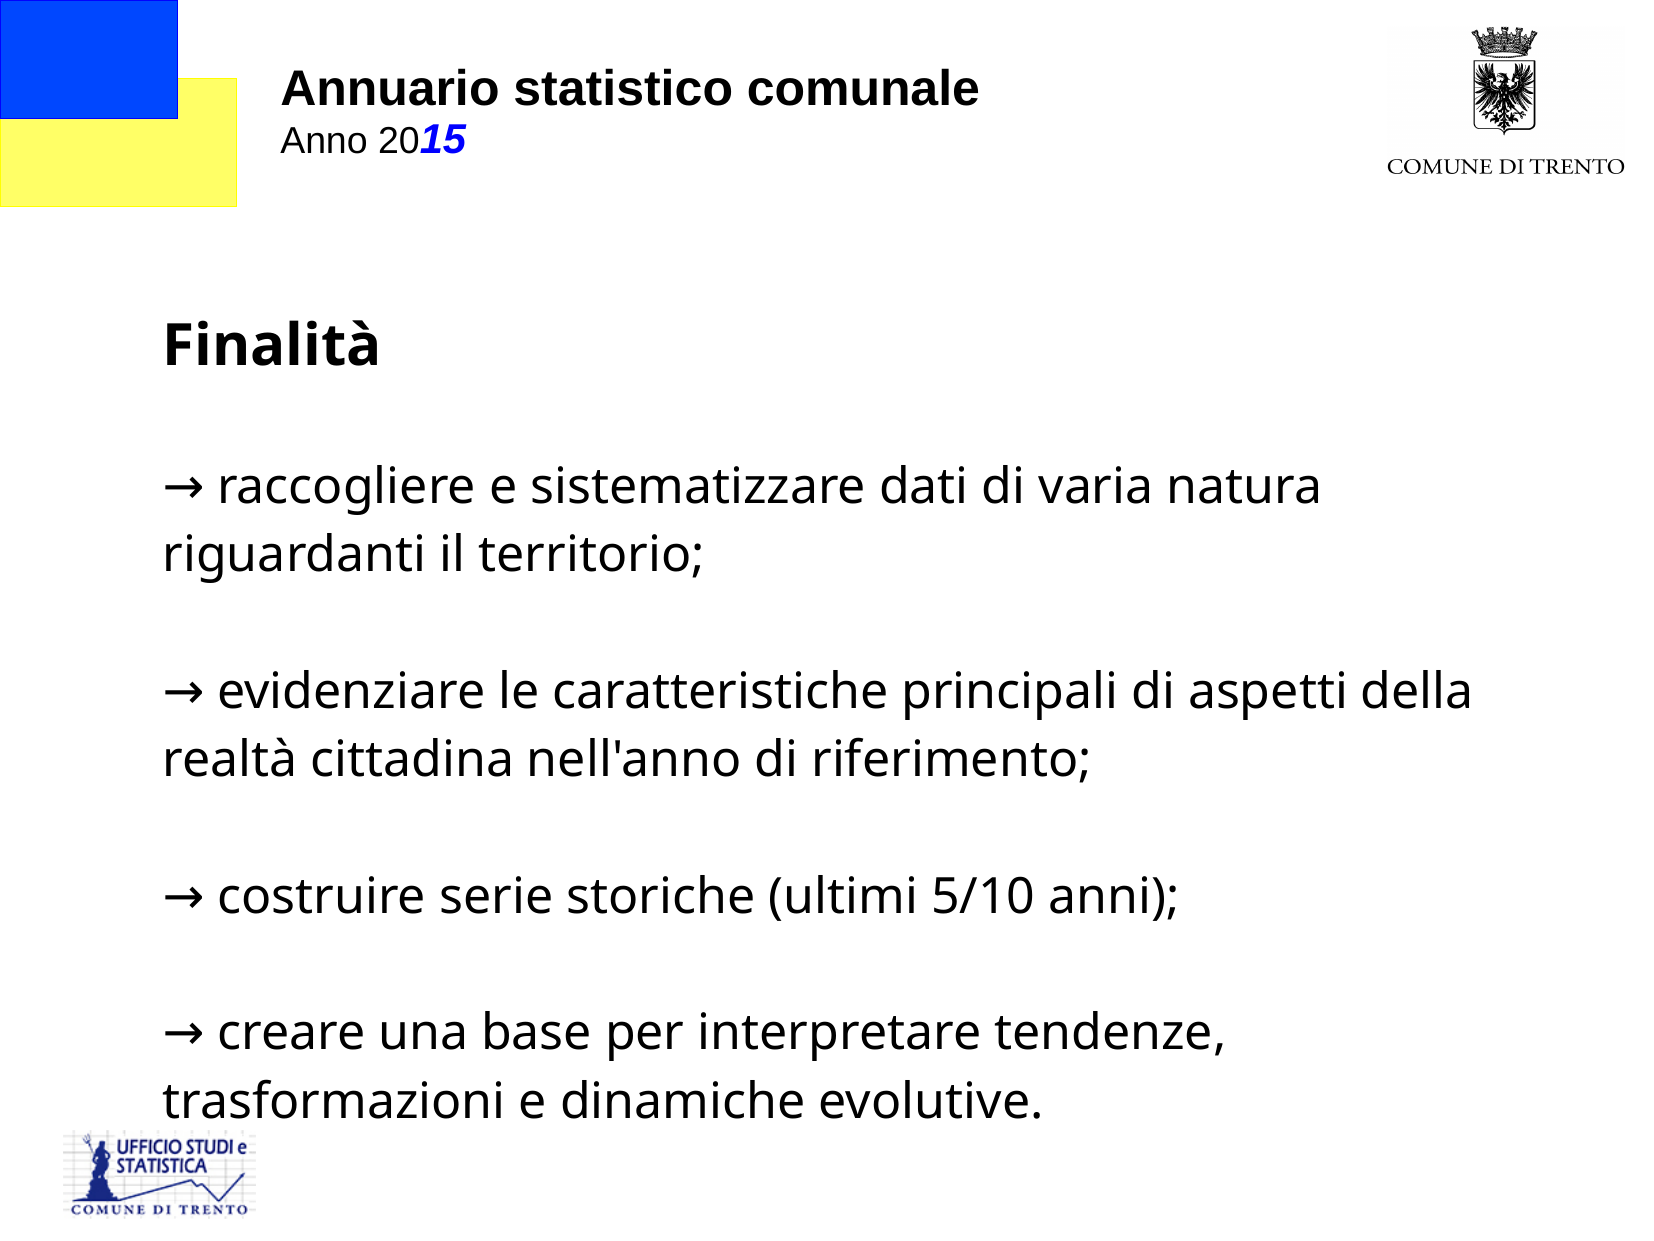

Annuario statistico comunale
Anno 2015
Finalità
→ raccogliere e sistematizzare dati di varia natura riguardanti il territorio;
→ evidenziare le caratteristiche principali di aspetti della realtà cittadina nell'anno di riferimento;
→ costruire serie storiche (ultimi 5/10 anni);
→ creare una base per interpretare tendenze, trasformazioni e dinamiche evolutive.